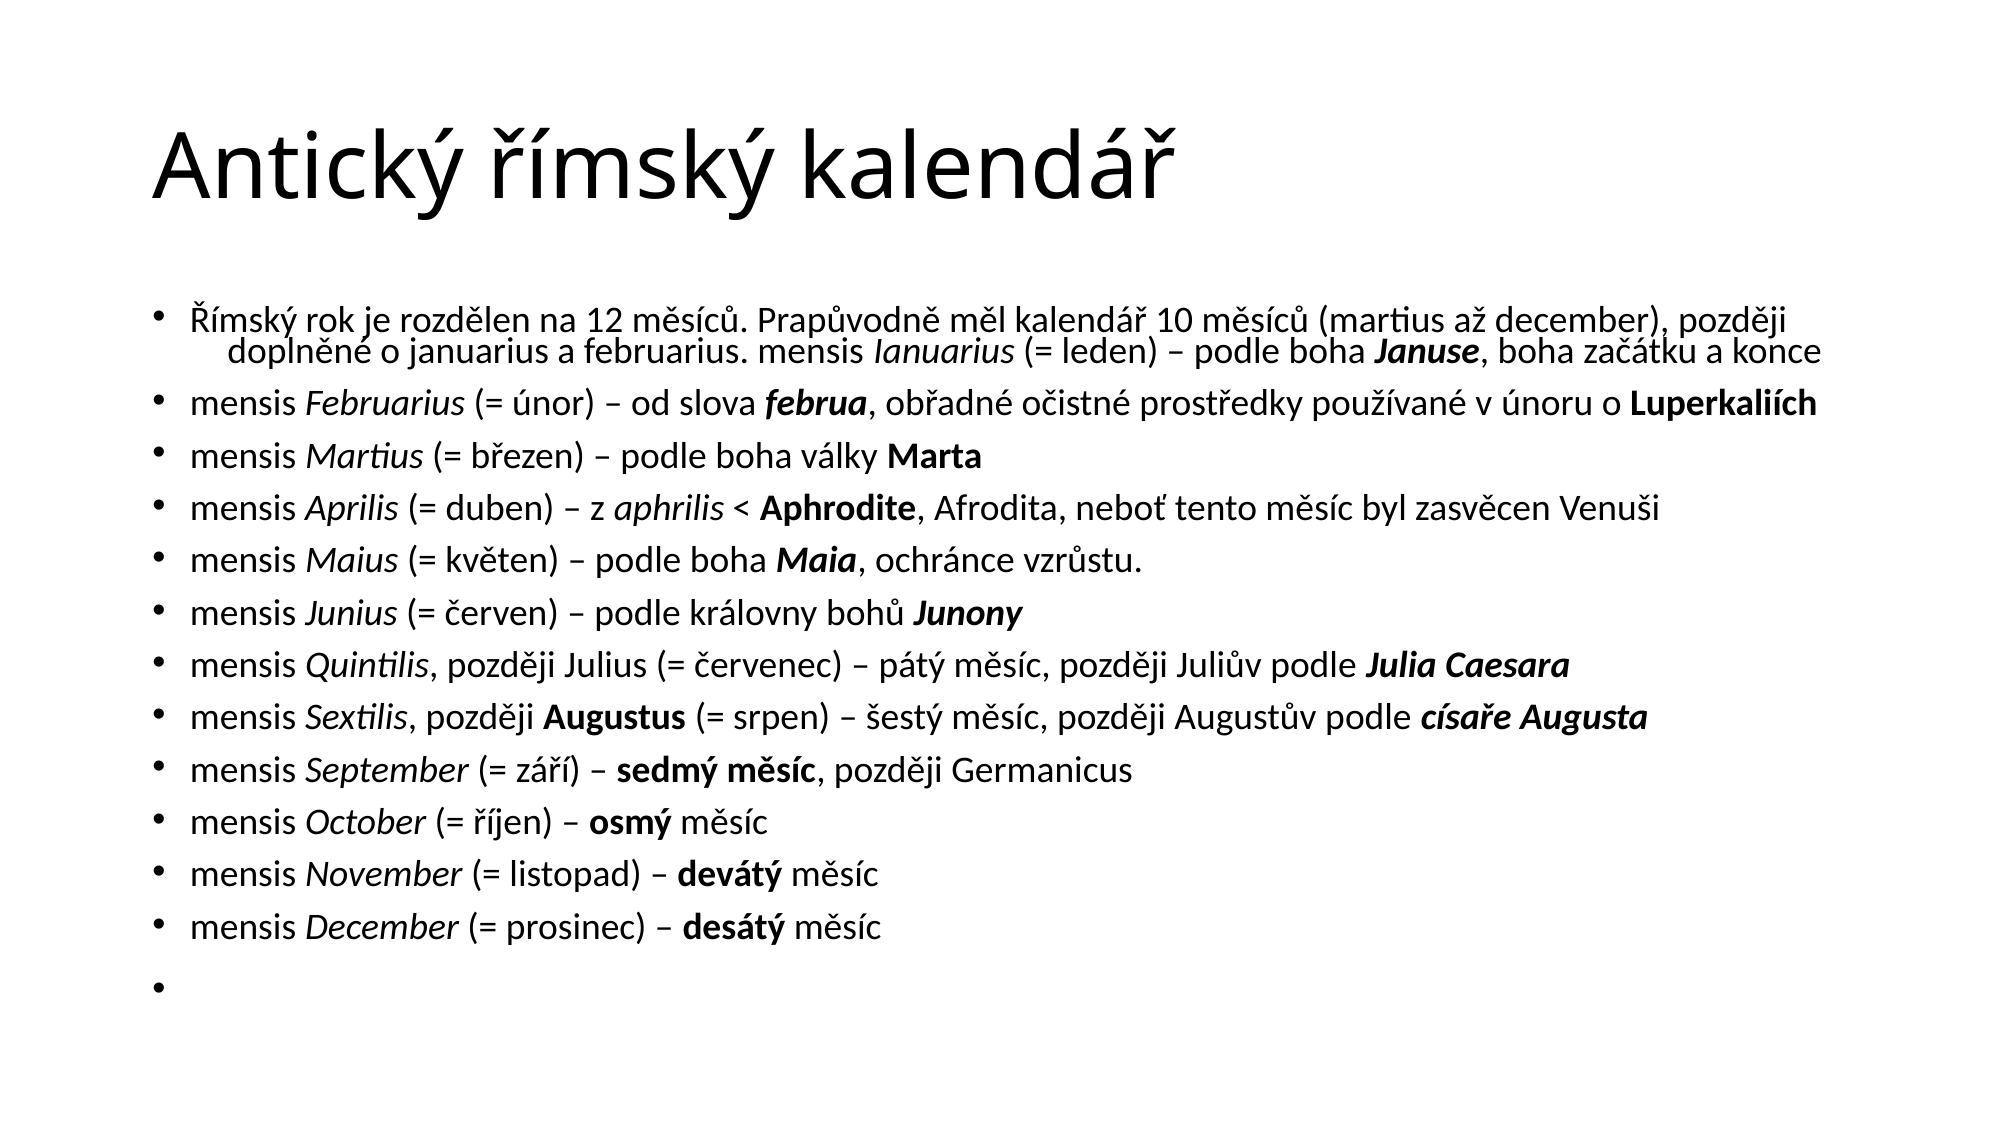

# Antický římský kalendář
Římský rok je rozdělen na 12 měsíců. Prapůvodně měl kalendář 10 měsíců (martius až december), později doplněné o januarius a februarius. mensis Ianuarius (= leden) – podle boha Januse, boha začátku a konce
mensis Februarius (= únor) – od slova februa, obřadné očistné prostředky používané v únoru o Luperkaliích
mensis Martius (= březen) – podle boha války Marta
mensis Aprilis (= duben) – z aphrilis < Aphrodite, Afrodita, neboť tento měsíc byl zasvěcen Venuši
mensis Maius (= květen) – podle boha Maia, ochránce vzrůstu.
mensis Junius (= červen) – podle královny bohů Junony
mensis Quintilis, později Julius (= červenec) – pátý měsíc, později Juliův podle Julia Caesara
mensis Sextilis, později Augustus (= srpen) – šestý měsíc, později Augustův podle císaře Augusta
mensis September (= září) – sedmý měsíc, později Germanicus
mensis October (= říjen) – osmý měsíc
mensis November (= listopad) – devátý měsíc
mensis December (= prosinec) – desátý měsíc